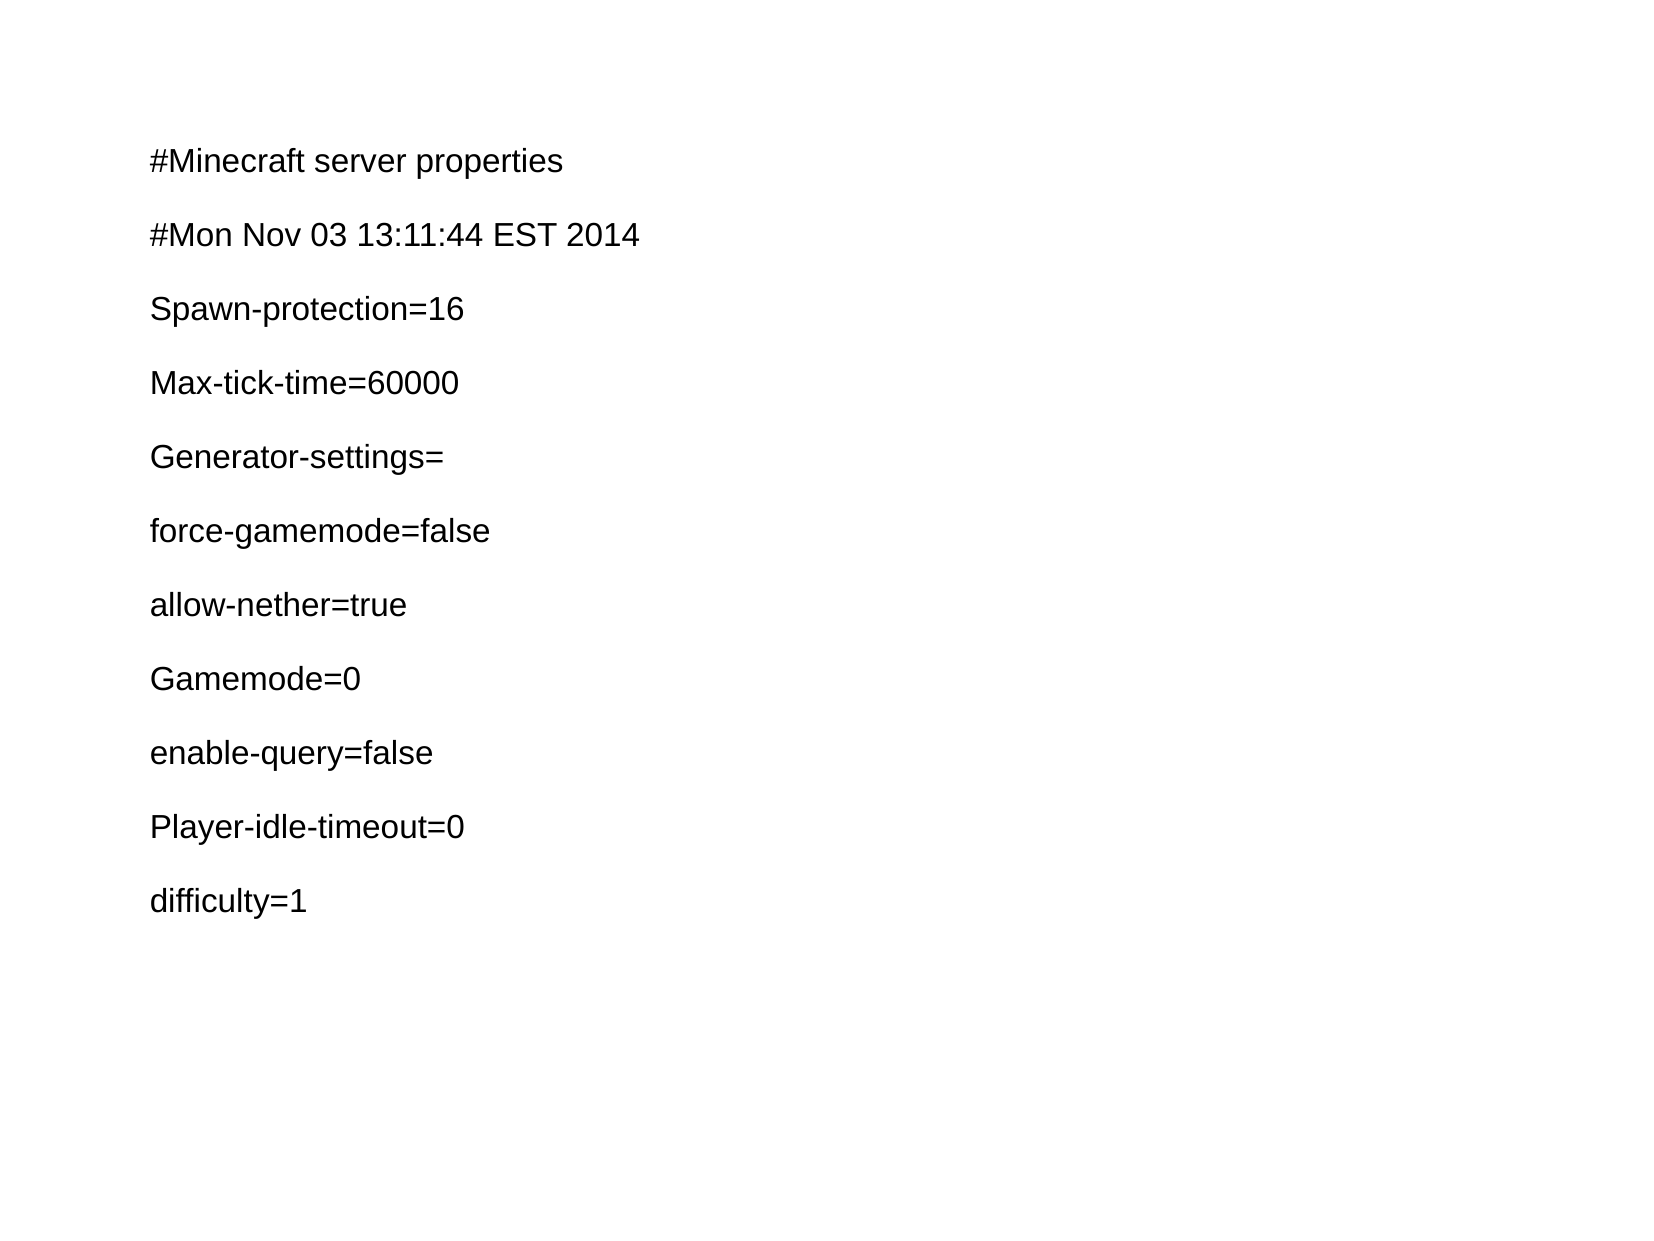

#
#Minecraft server properties
#Mon Nov 03 13:11:44 EST 2014
Spawn-protection=16
Max-tick-time=60000
Generator-settings=
force-gamemode=false
allow-nether=true
Gamemode=0
enable-query=false
Player-idle-timeout=0
difficulty=1